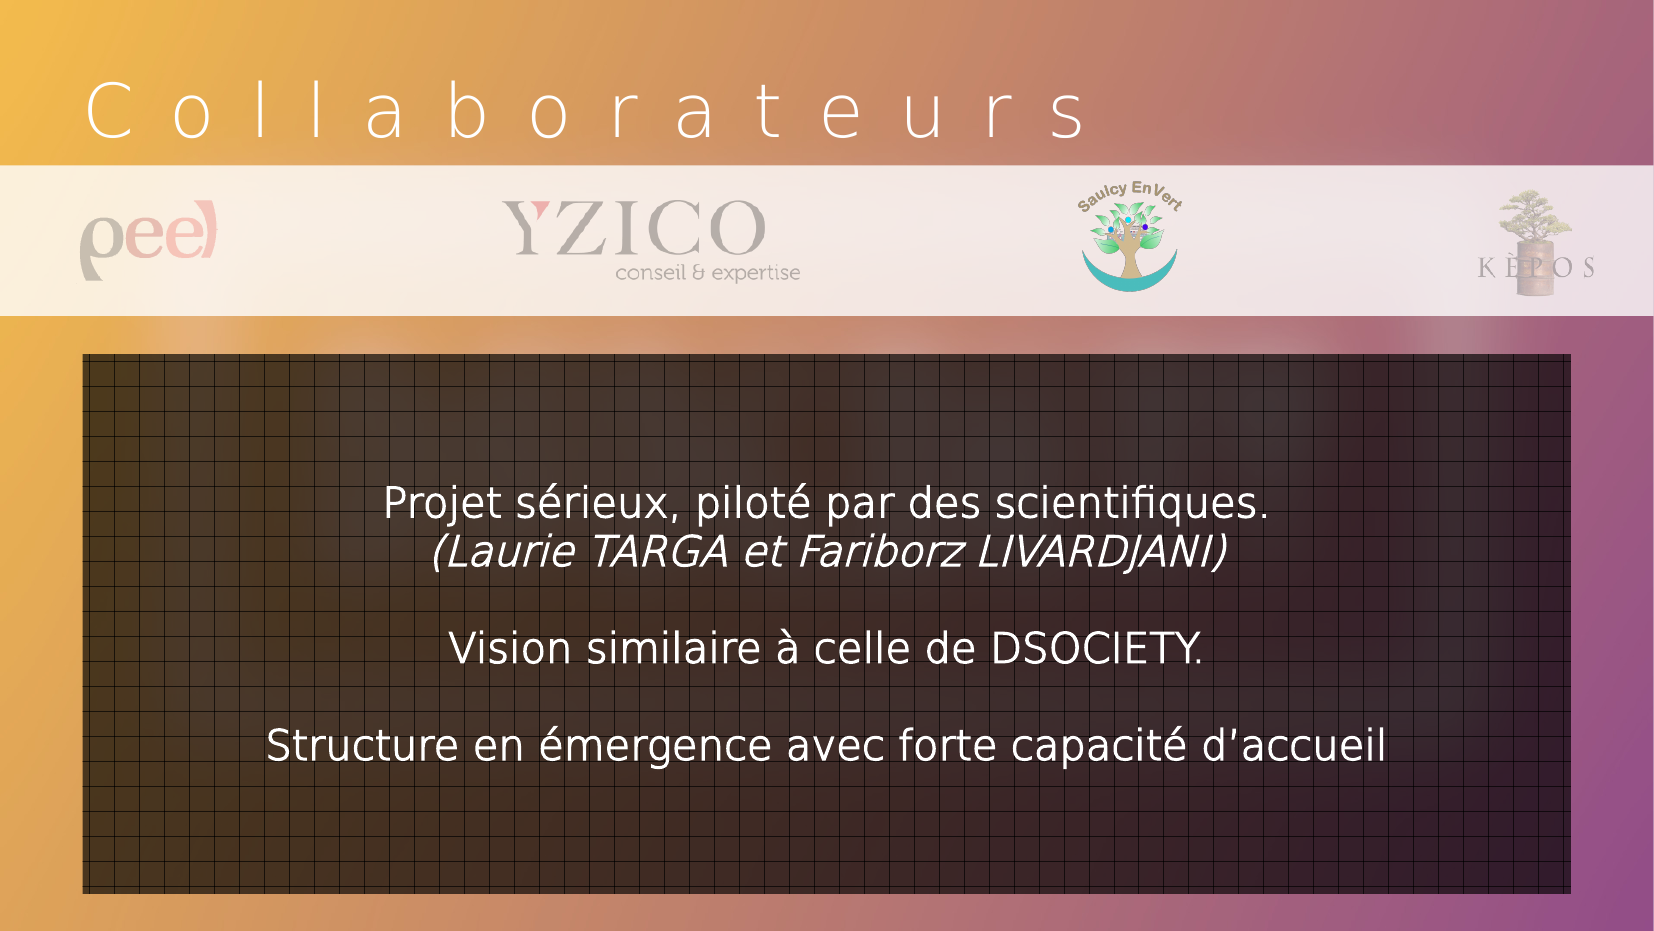

# Collaborateurs
Projet sérieux, piloté par des scientifiques.
(Laurie TARGA et Fariborz LIVARDJANI)
Vision similaire à celle de DSOCIETY.
Structure en émergence avec forte capacité d’accueil